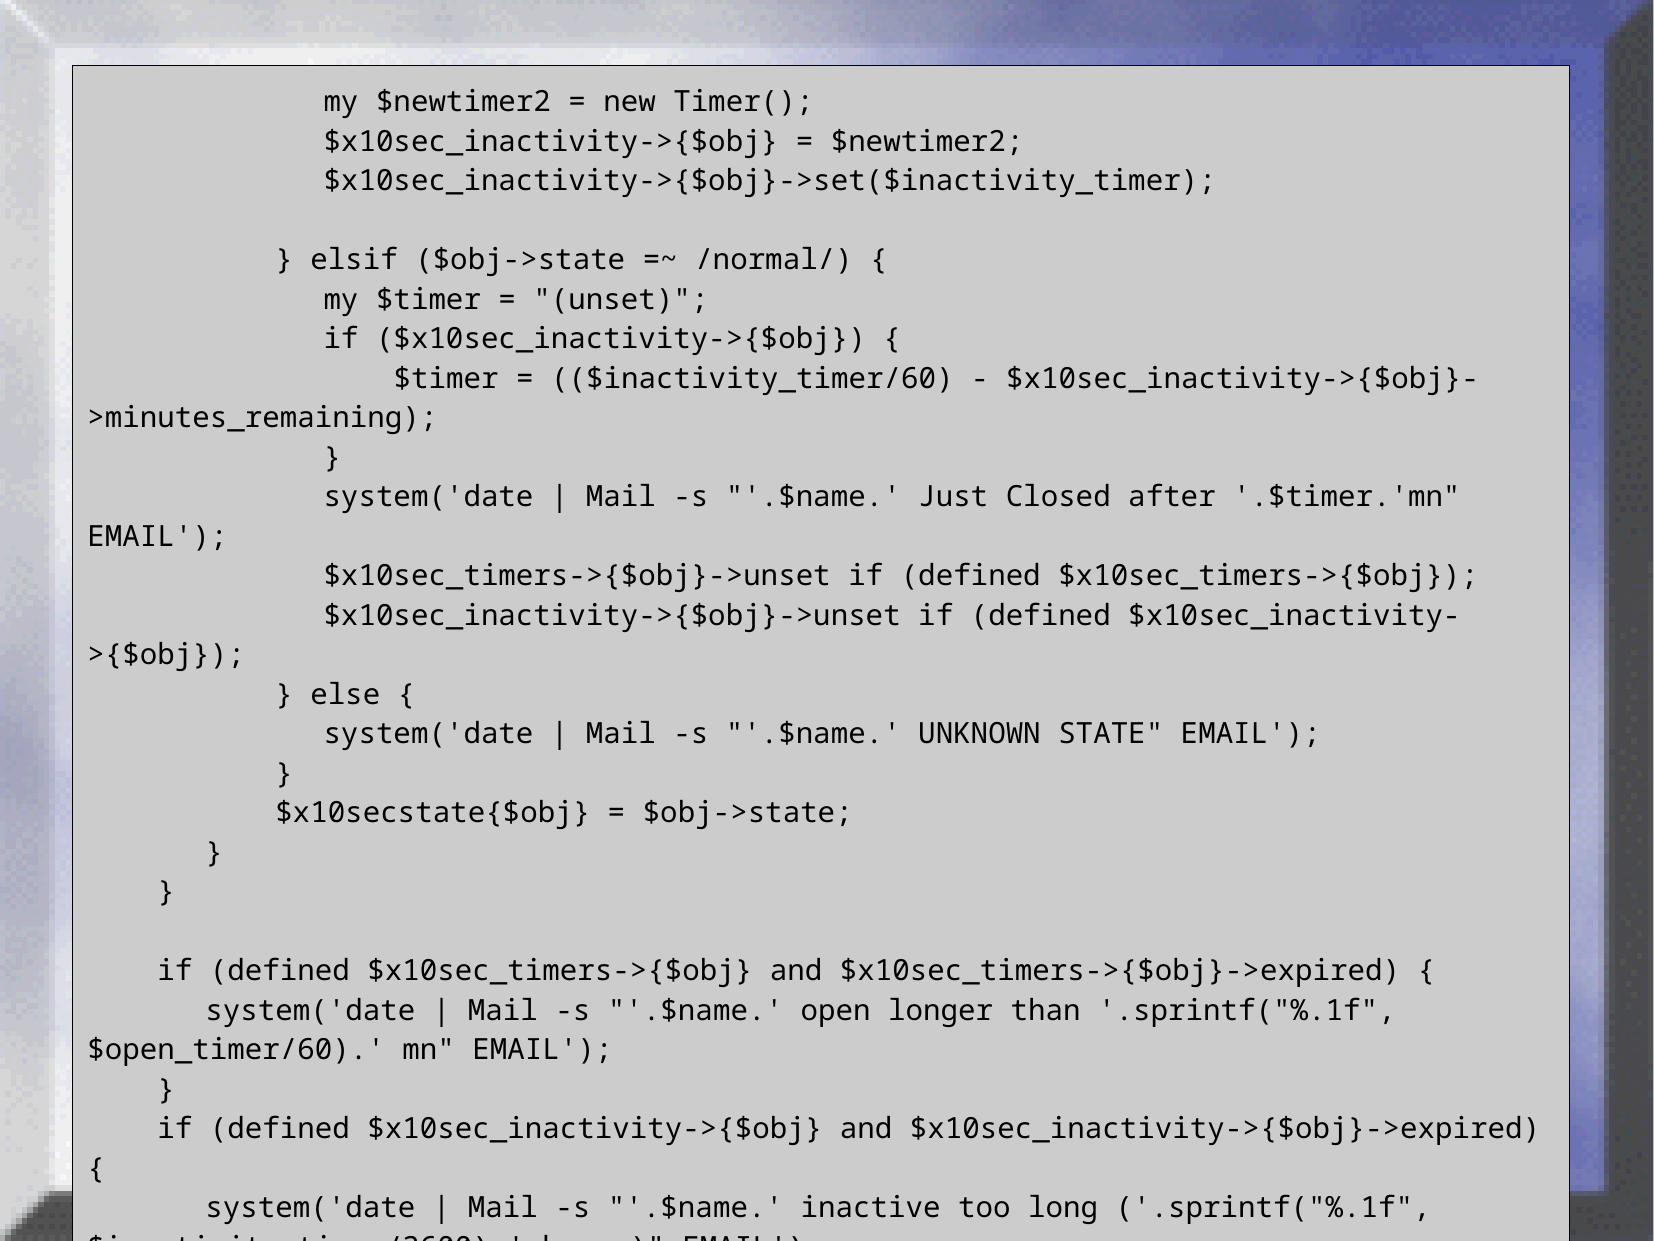

my $newtimer2 = new Timer();
		$x10sec_inactivity->{$obj} = $newtimer2;
		$x10sec_inactivity->{$obj}->set($inactivity_timer);
	 } elsif ($obj->state =~ /normal/) {
		my $timer = "(unset)";
		if ($x10sec_inactivity->{$obj}) {
		 $timer = (($inactivity_timer/60) - $x10sec_inactivity->{$obj}->minutes_remaining);
		}
		system('date | Mail -s "'.$name.' Just Closed after '.$timer.'mn" EMAIL');
		$x10sec_timers->{$obj}->unset if (defined $x10sec_timers->{$obj});
		$x10sec_inactivity->{$obj}->unset if (defined $x10sec_inactivity->{$obj});
	 } else {
		system('date | Mail -s "'.$name.' UNKNOWN STATE" EMAIL');
	 }
	 $x10secstate{$obj} = $obj->state;
	}
 }
 if (defined $x10sec_timers->{$obj} and $x10sec_timers->{$obj}->expired) {
	system('date | Mail -s "'.$name.' open longer than '.sprintf("%.1f", $open_timer/60).' mn" EMAIL');
 }
 if (defined $x10sec_inactivity->{$obj} and $x10sec_inactivity->{$obj}->expired) {
	system('date | Mail -s "'.$name.' inactive too long ('.sprintf("%.1f", $inactivity_timer/3600).' hours)" EMAIL');
 }
}